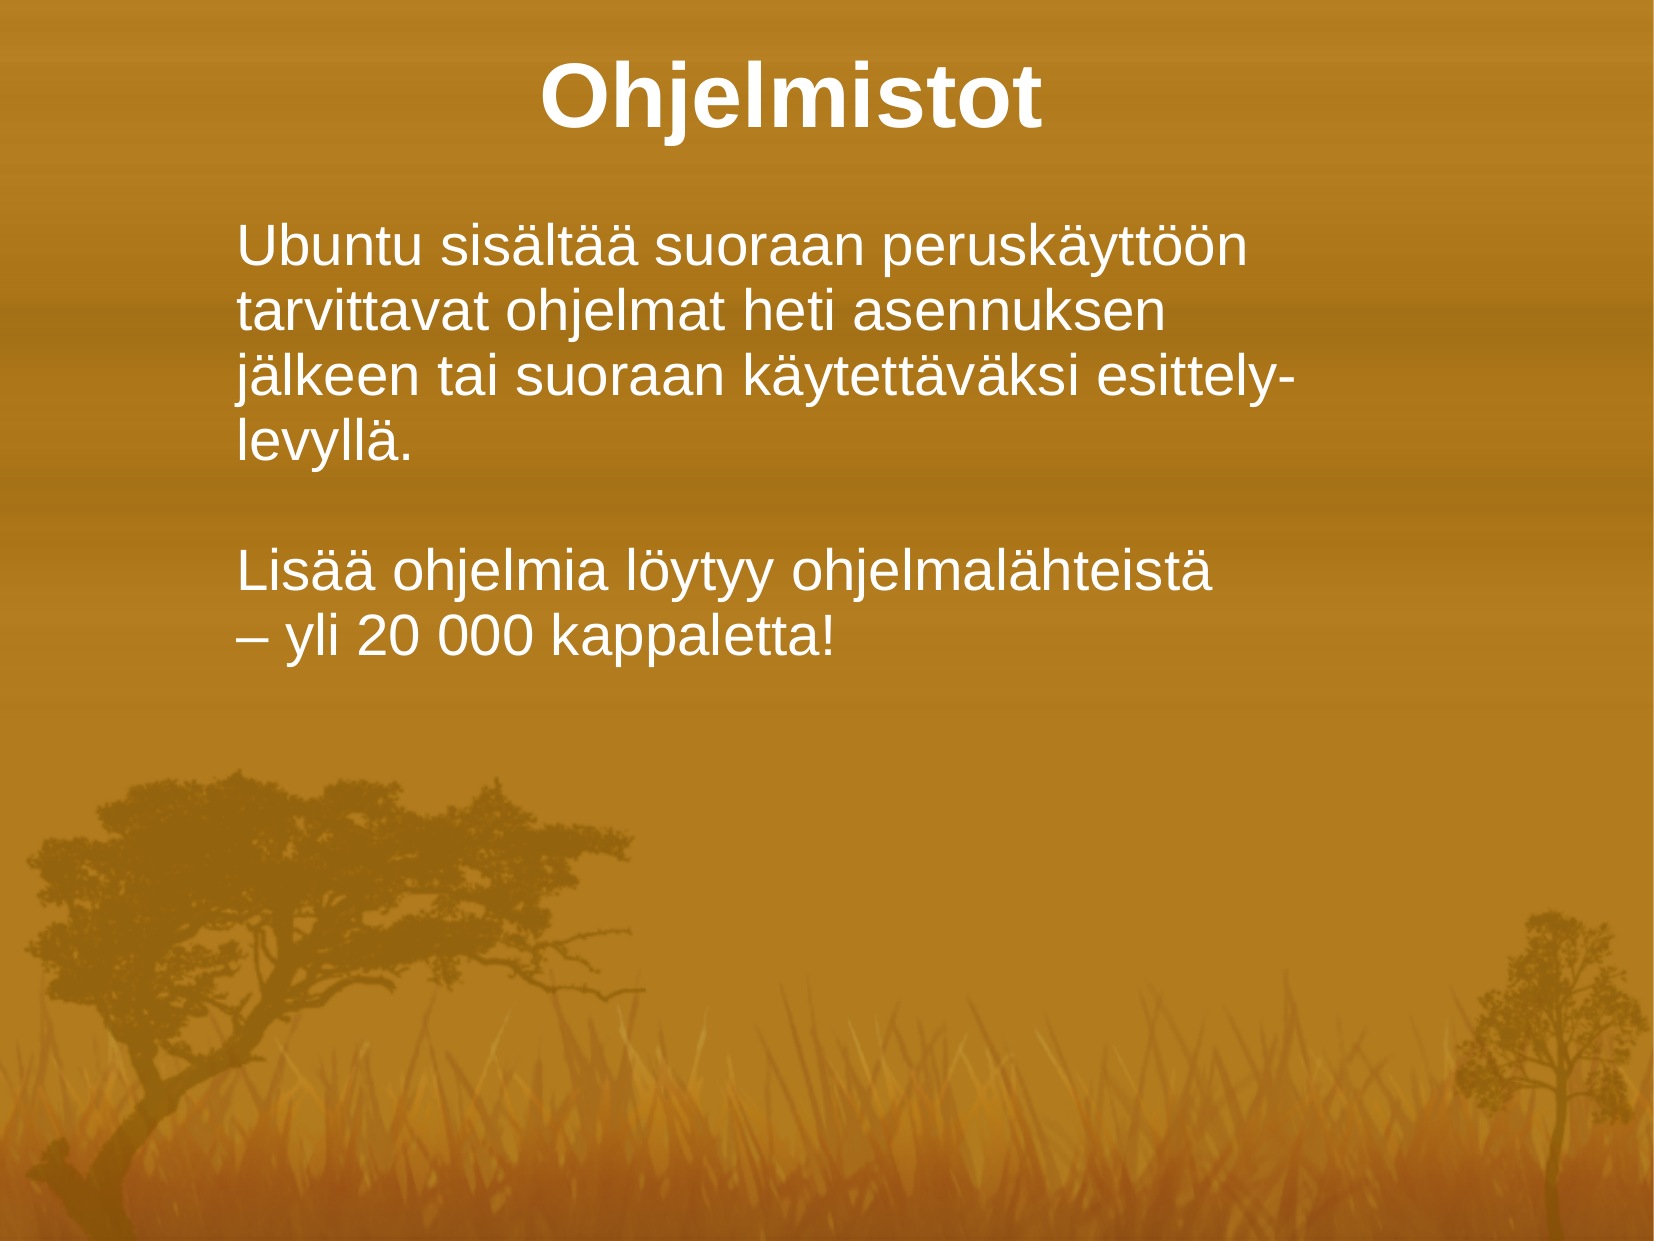

# Ohjelmistot
Ubuntu sisältää suoraan peruskäyttöön tarvittavat ohjelmat heti asennuksen jälkeen tai suoraan käytettäväksi esittely-levyllä.
Lisää ohjelmia löytyy ohjelmalähteistä
– yli 20 000 kappaletta!